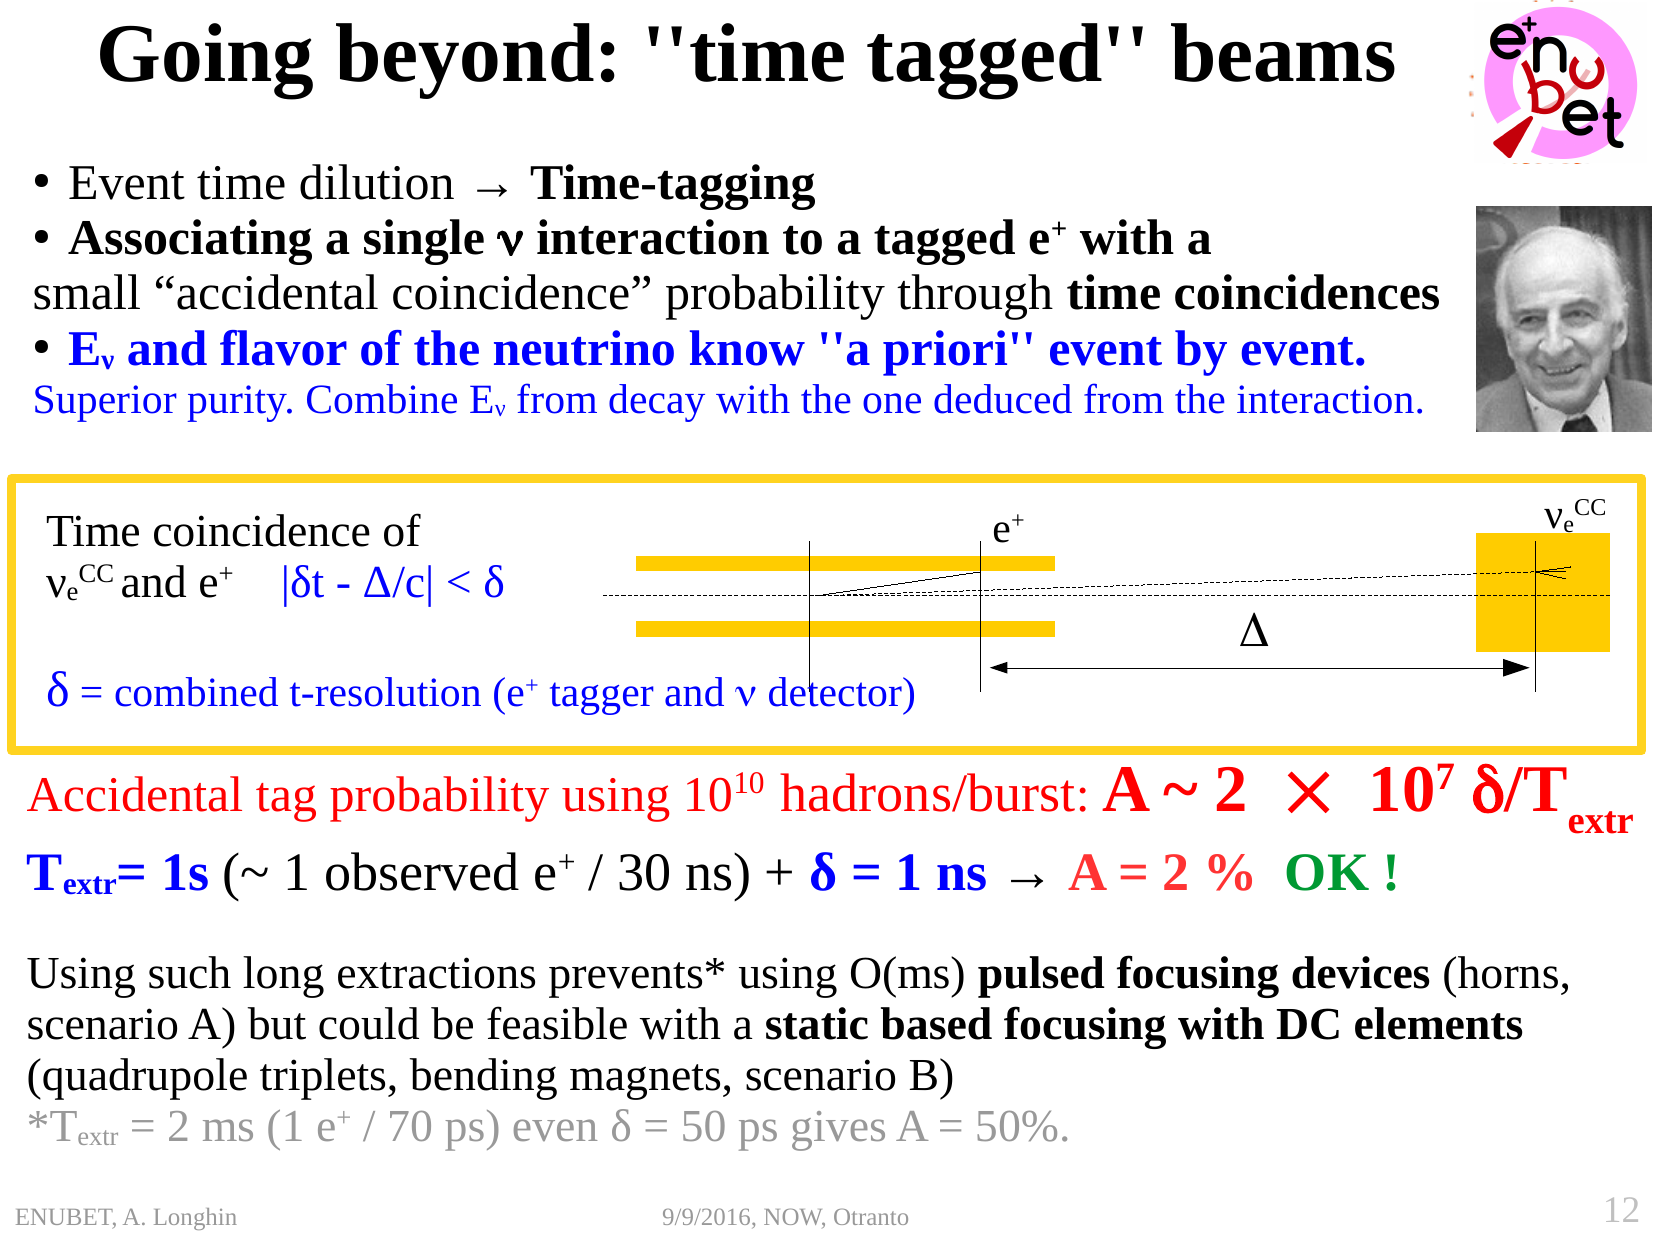

Going beyond: ''time tagged'' beams
Event time dilution → Time-tagging
Associating a single n interaction to a tagged e+ with a
small “accidental coincidence” probability through time coincidences
Eν and flavor of the neutrino know ''a priori'' event by event.
Superior purity. Combine Eν from decay with the one deduced from the interaction.
νeCC
e+
Time coincidence of
νeCC and e+ |δt - Δ/c| < δ
δ = combined t-resolution (e+ tagger and n detector)
D
Accidental tag probability using 1010 hadrons/burst: A ~ 2 ´ 107 d/Textr
Textr= 1s (~ 1 observed e+ / 30 ns) + δ = 1 ns → A = 2 % OK !
Using such long extractions prevents* using O(ms) pulsed focusing devices (horns, scenario A) but could be feasible with a static based focusing with DC elements (quadrupole triplets, bending magnets, scenario B)
*Textr = 2 ms (1 e+ / 70 ps) even δ = 50 ps gives A = 50%.